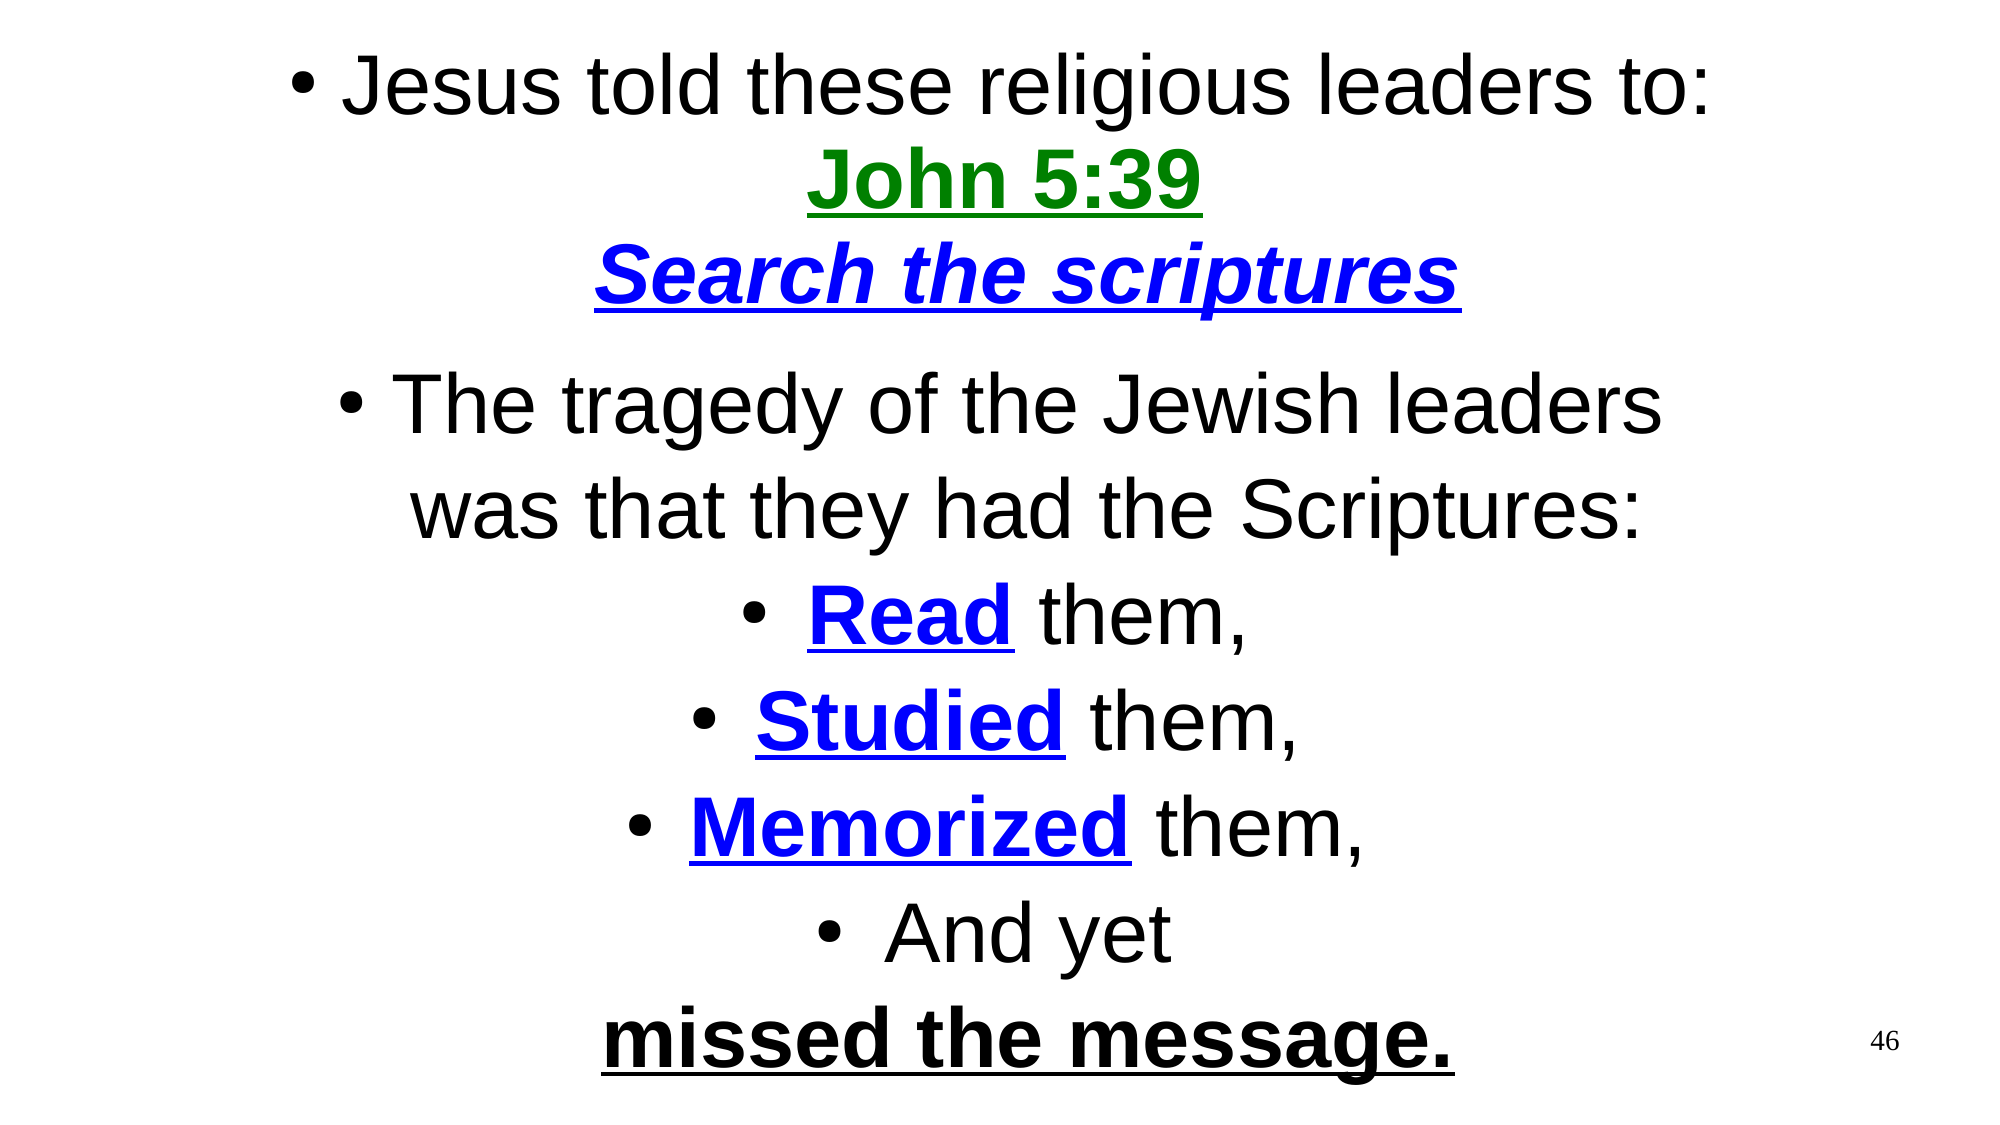

# Jesus told these religious leaders to: John 5:39  Search the scriptures
The tragedy of the Jewish leaders
was that they had the Scriptures:
Read them,
Studied them,
Memorized them,
And yet
missed the message.
46